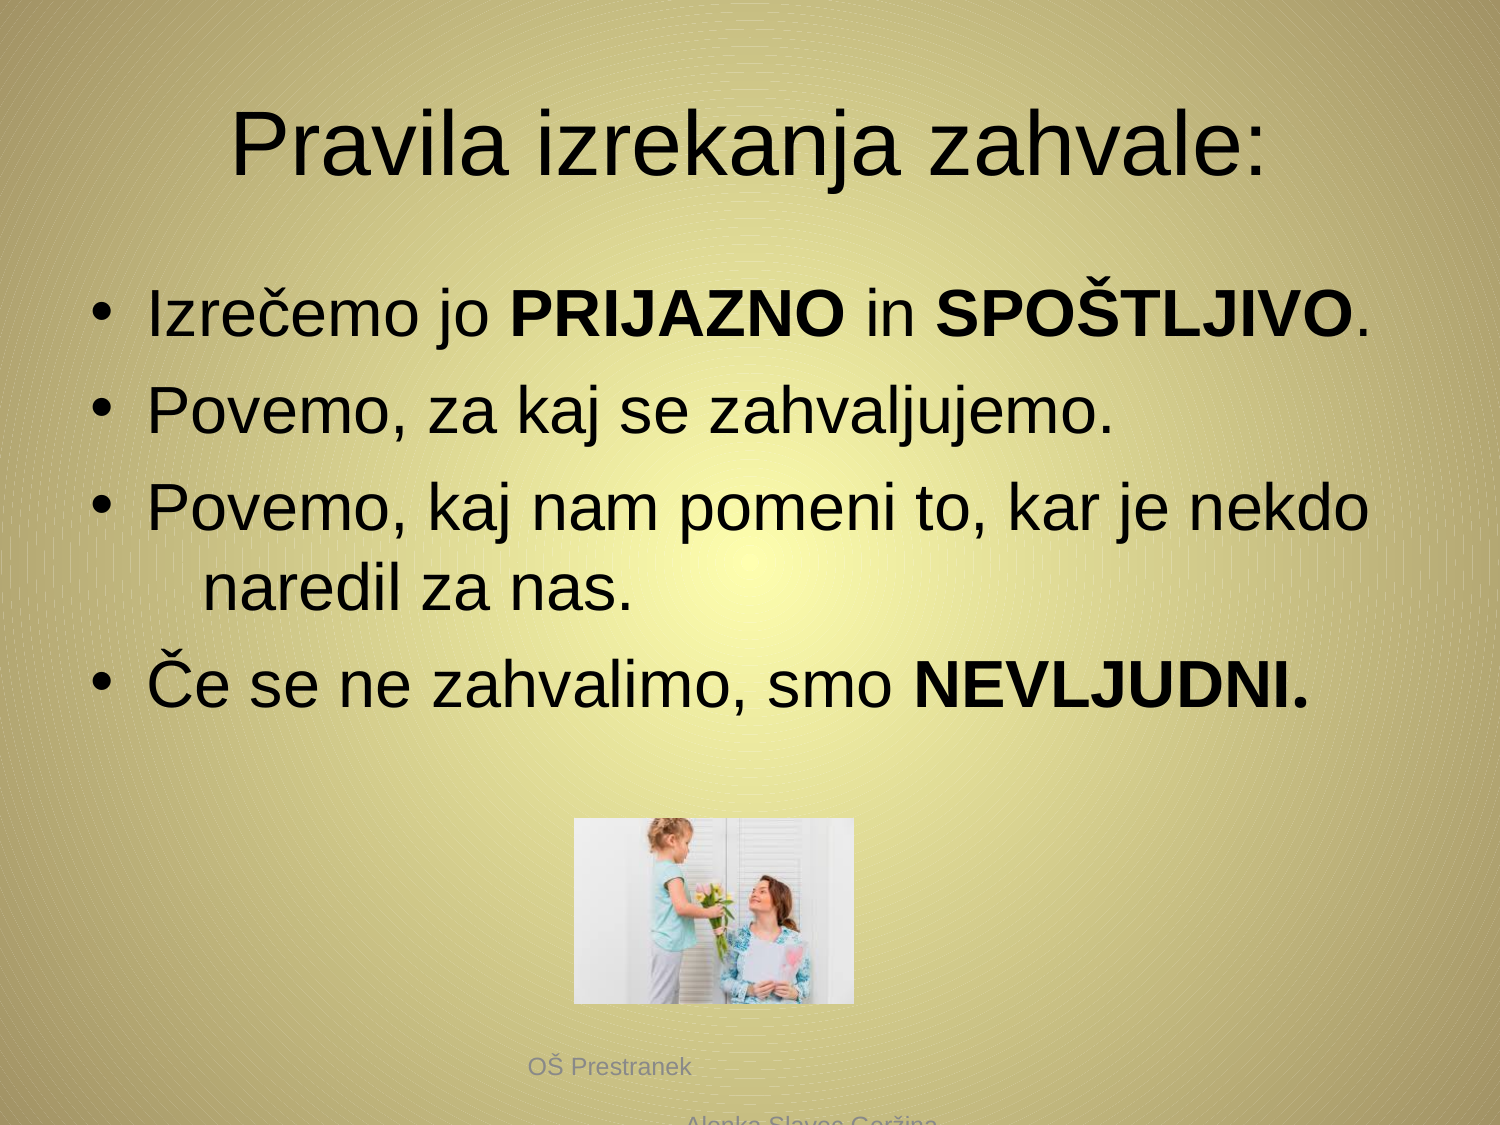

# Pravila izrekanja zahvale:
Izrečemo jo PRIJAZNO in SPOŠTLJIVO.
Povemo, za kaj se zahvaljujemo.
Povemo, kaj nam pomeni to, kar je nekdo naredil za nas.
Če se ne zahvalimo, smo NEVLJUDNI.
OŠ Prestranek Alenka Slavec Geržina